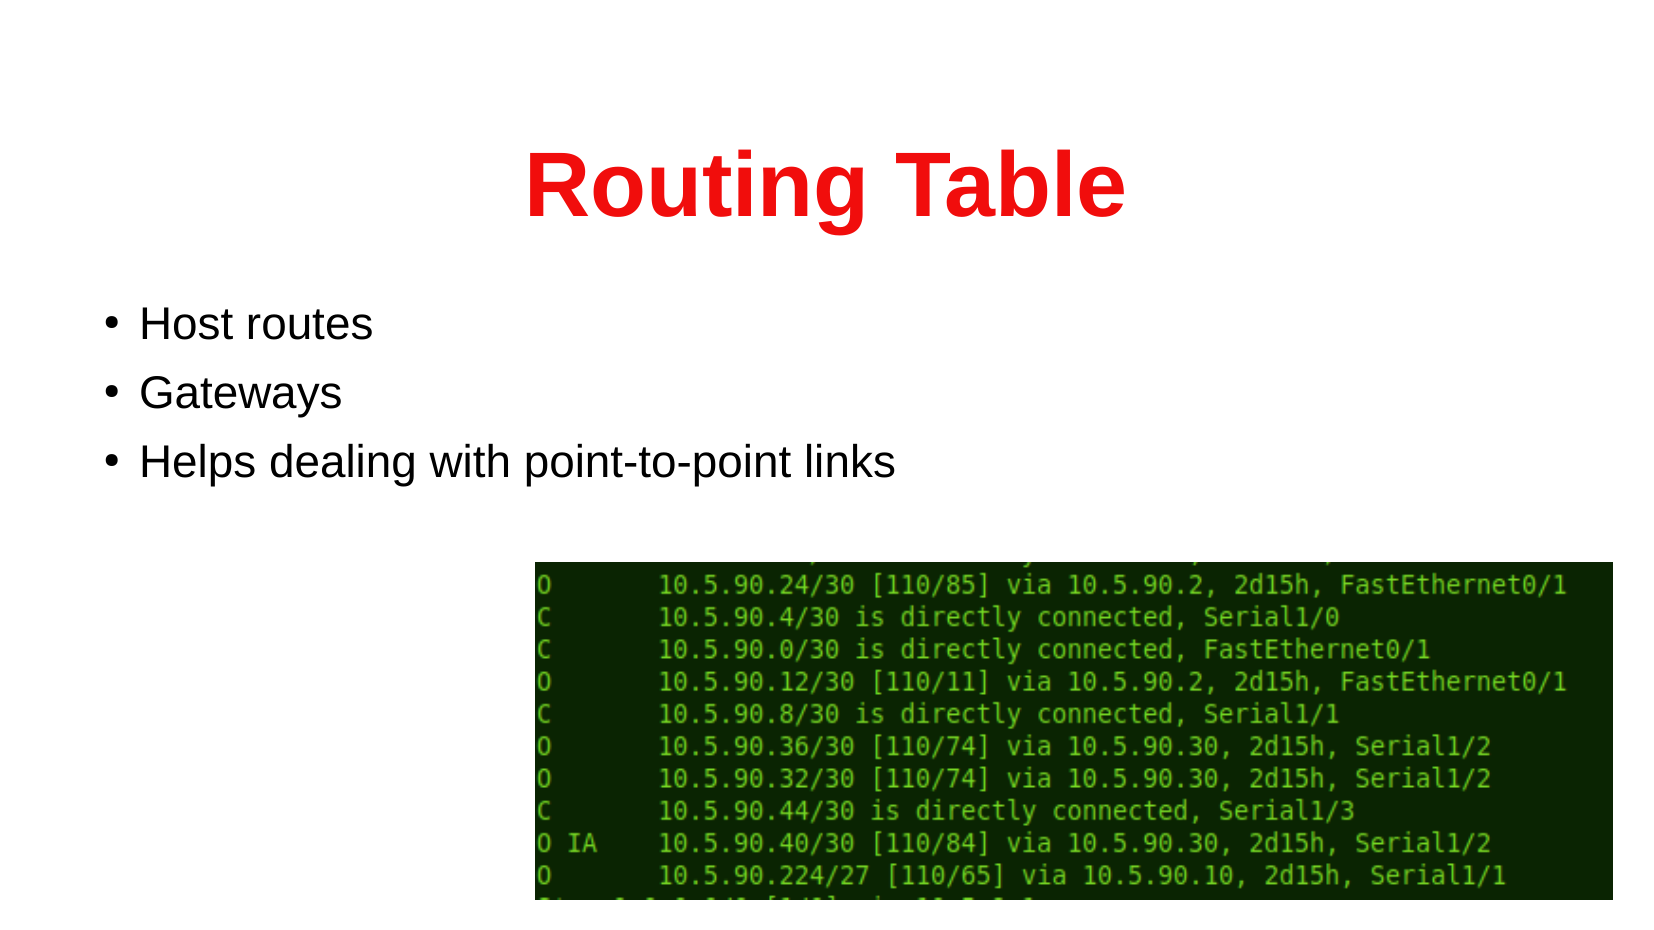

# Routing Table
Host routes
Gateways
Helps dealing with point-to-point links